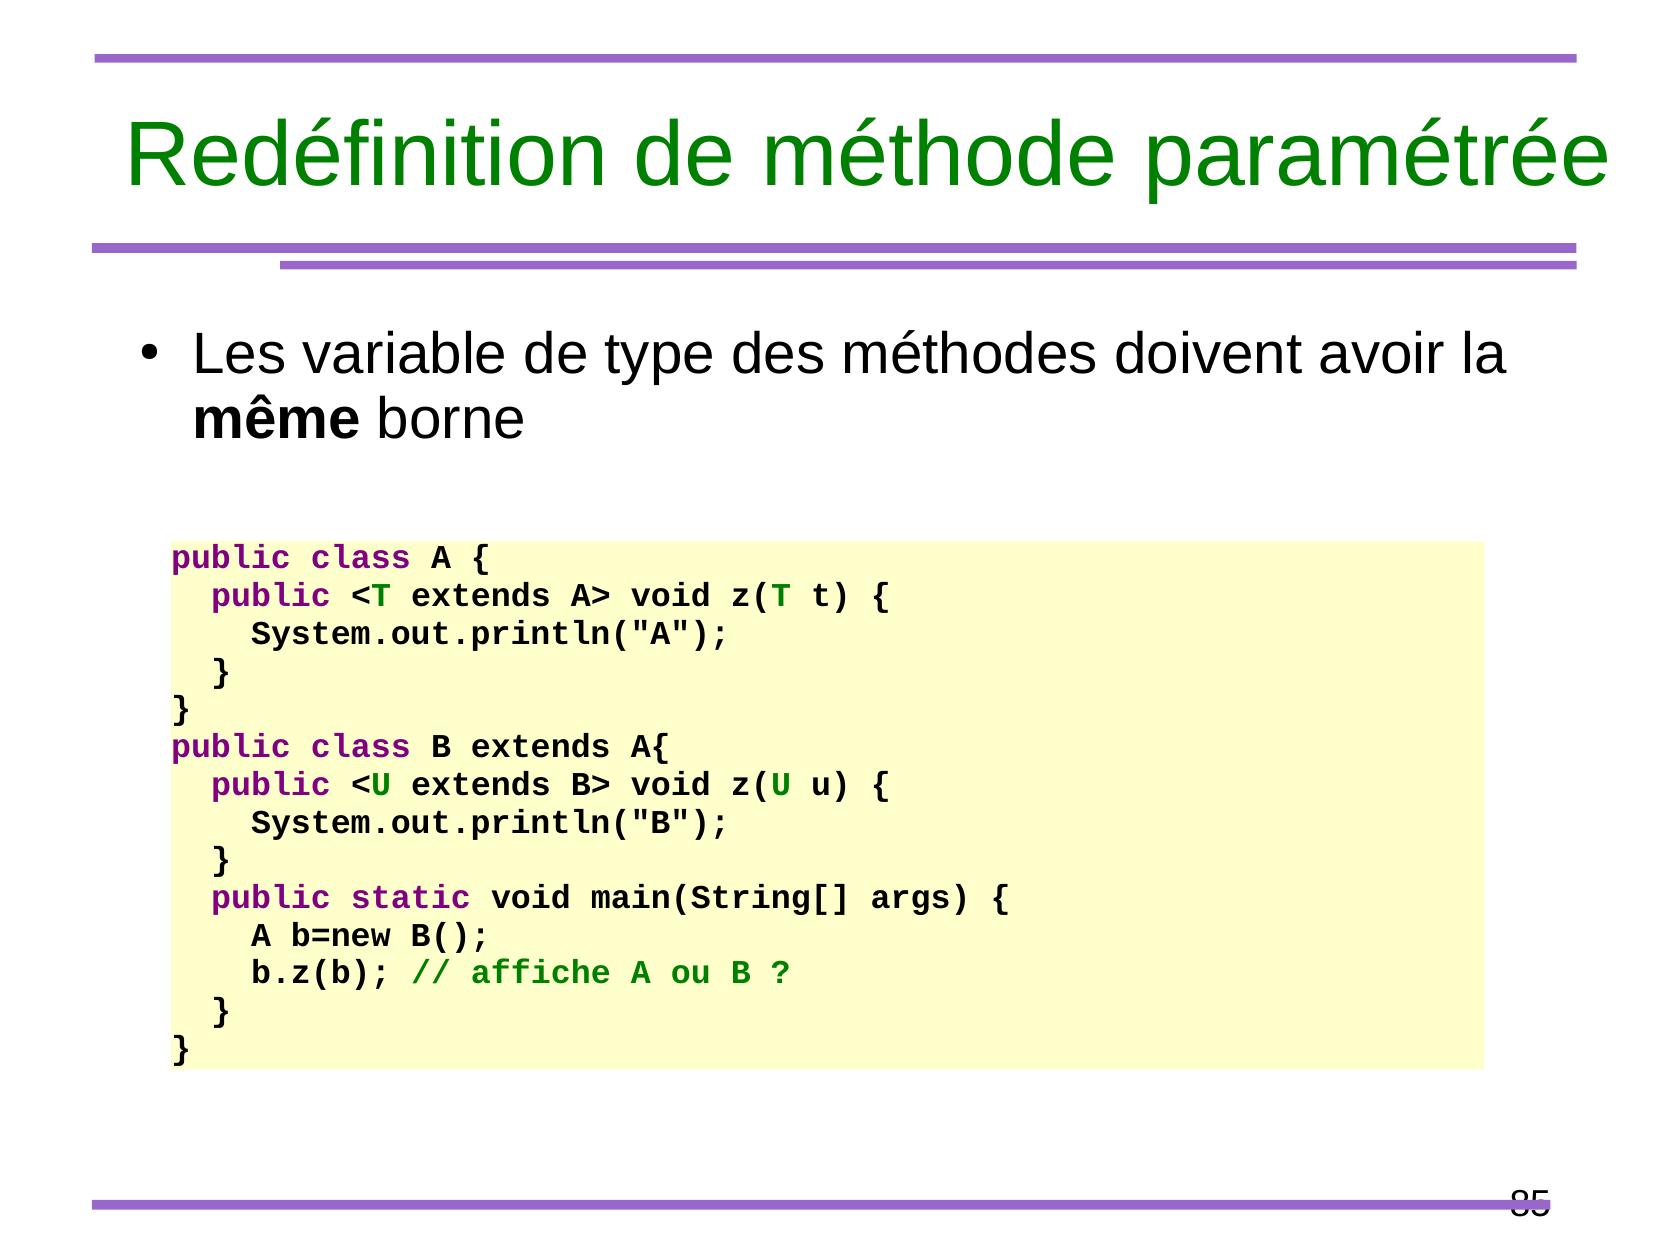

# Redéfinition de méthode paramétrée
Les variable de type des méthodes doivent avoir la même borne
public class A {
 public <T extends A> void z(T t) {
 System.out.println("A");
 }
}
public class B extends A{
 public <U extends B> void z(U u) {
 System.out.println("B");
 }
 public static void main(String[] args) {
 A b=new B();
 b.z(b); // affiche A ou B ?
 }
}